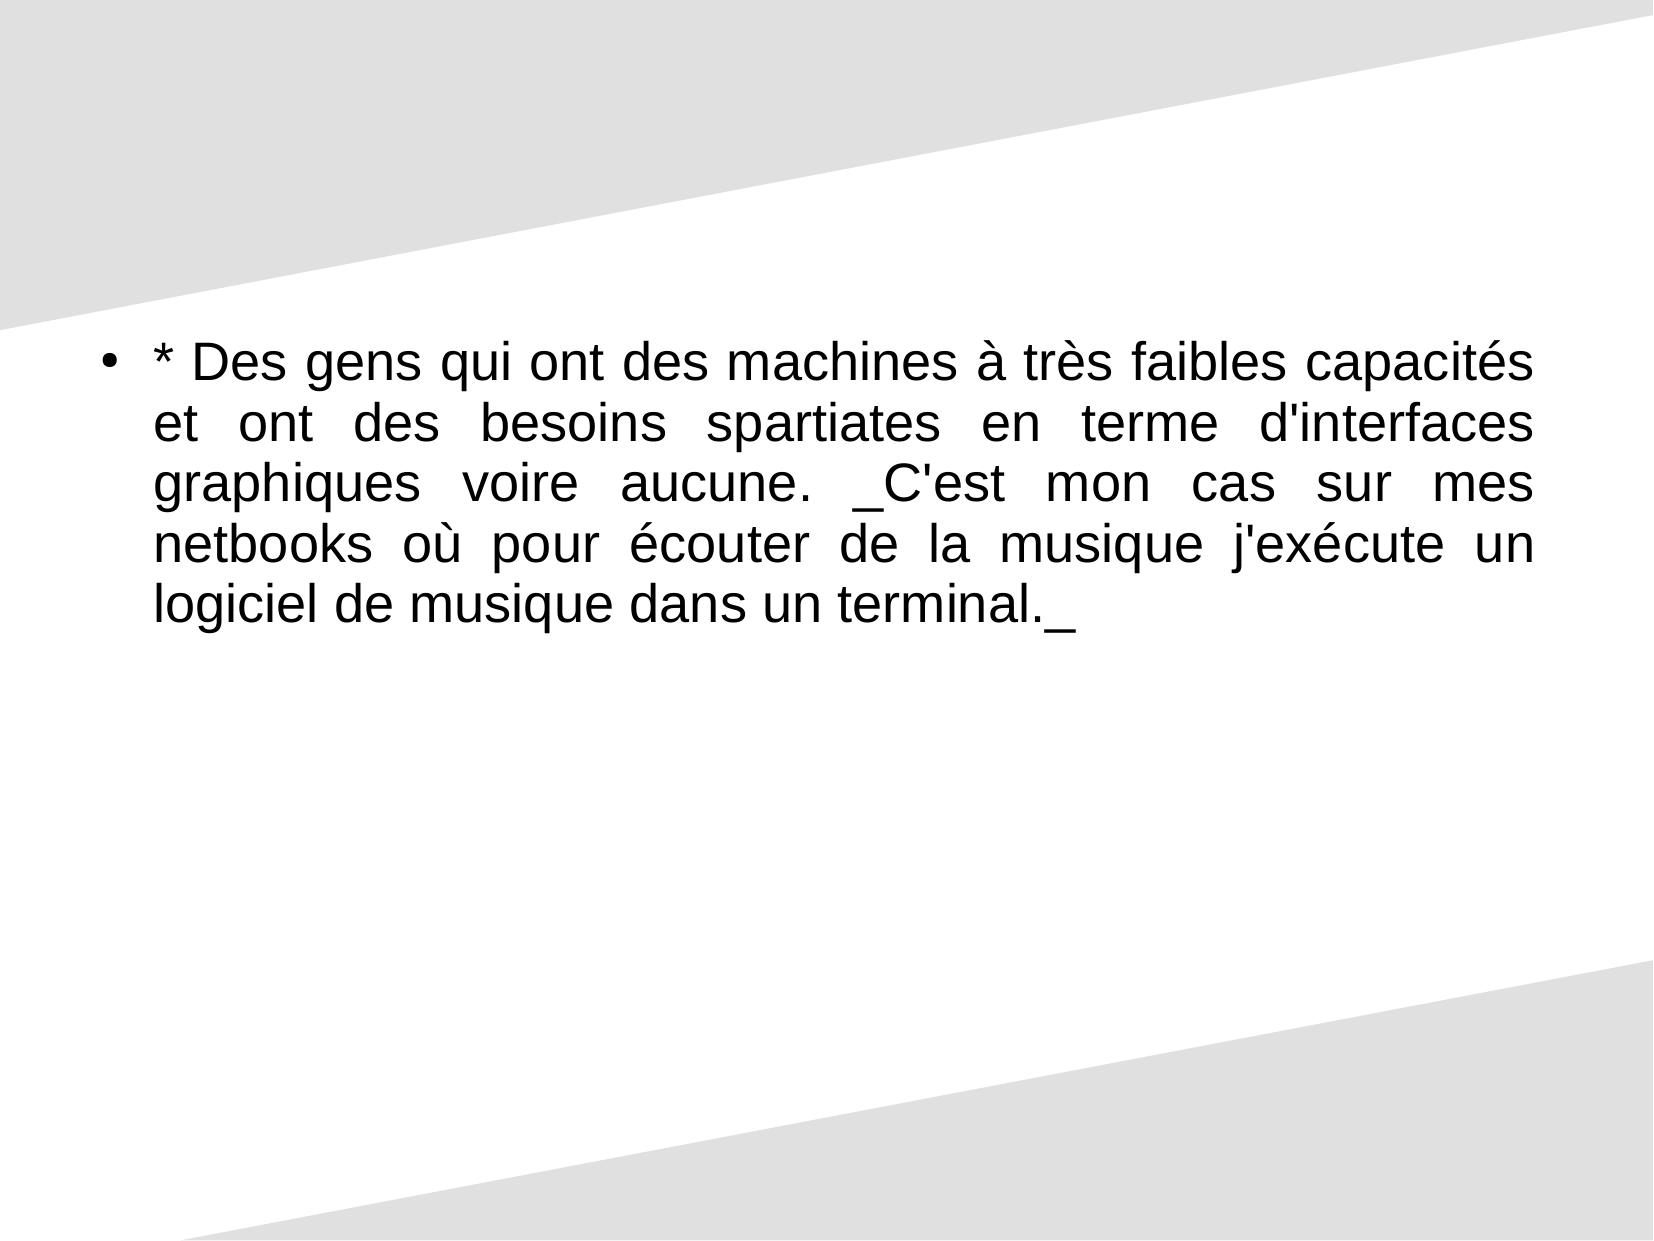

#
* Des gens qui ont des machines à très faibles capacités et ont des besoins spartiates en terme d'interfaces graphiques voire aucune. _C'est mon cas sur mes netbooks où pour écouter de la musique j'exécute un logiciel de musique dans un terminal._